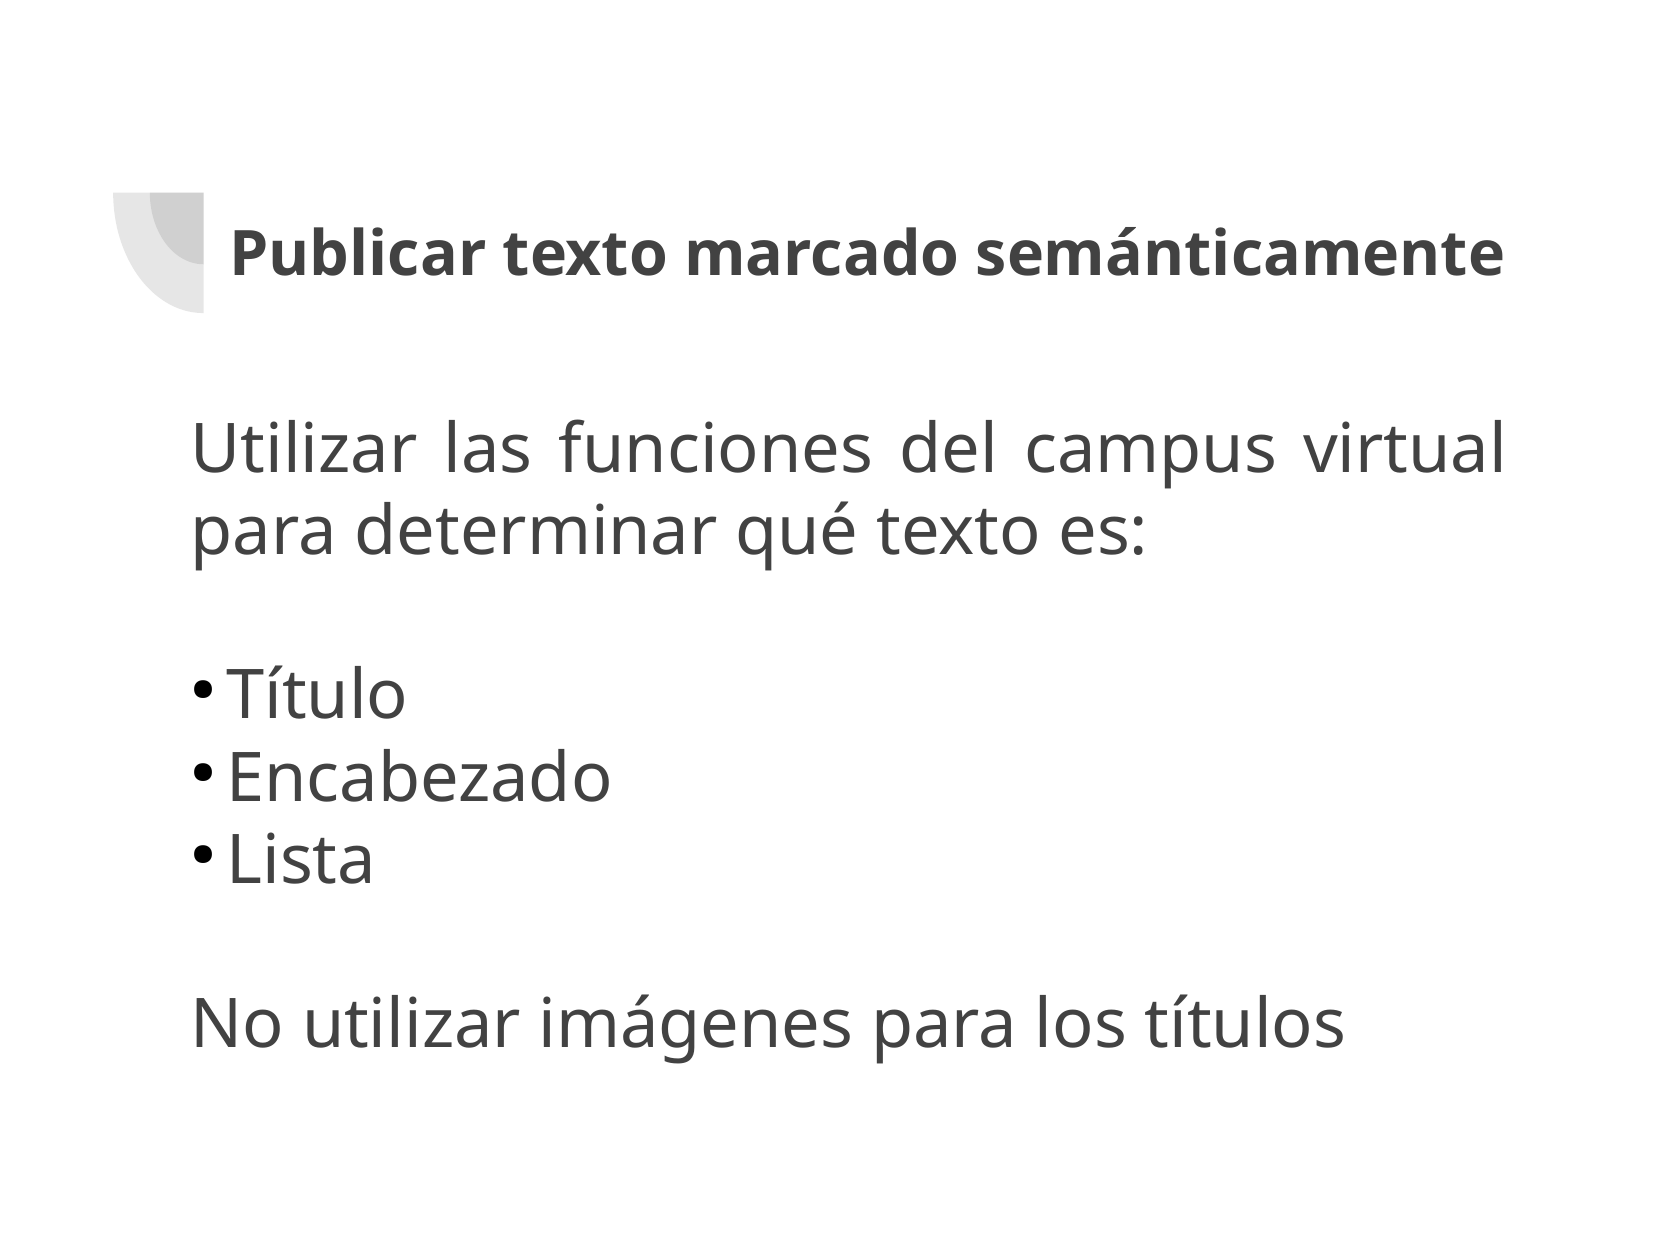

# Publicar texto marcado semánticamente
Utilizar las funciones del campus virtual para determinar qué texto es:
Título
Encabezado
Lista
No utilizar imágenes para los títulos